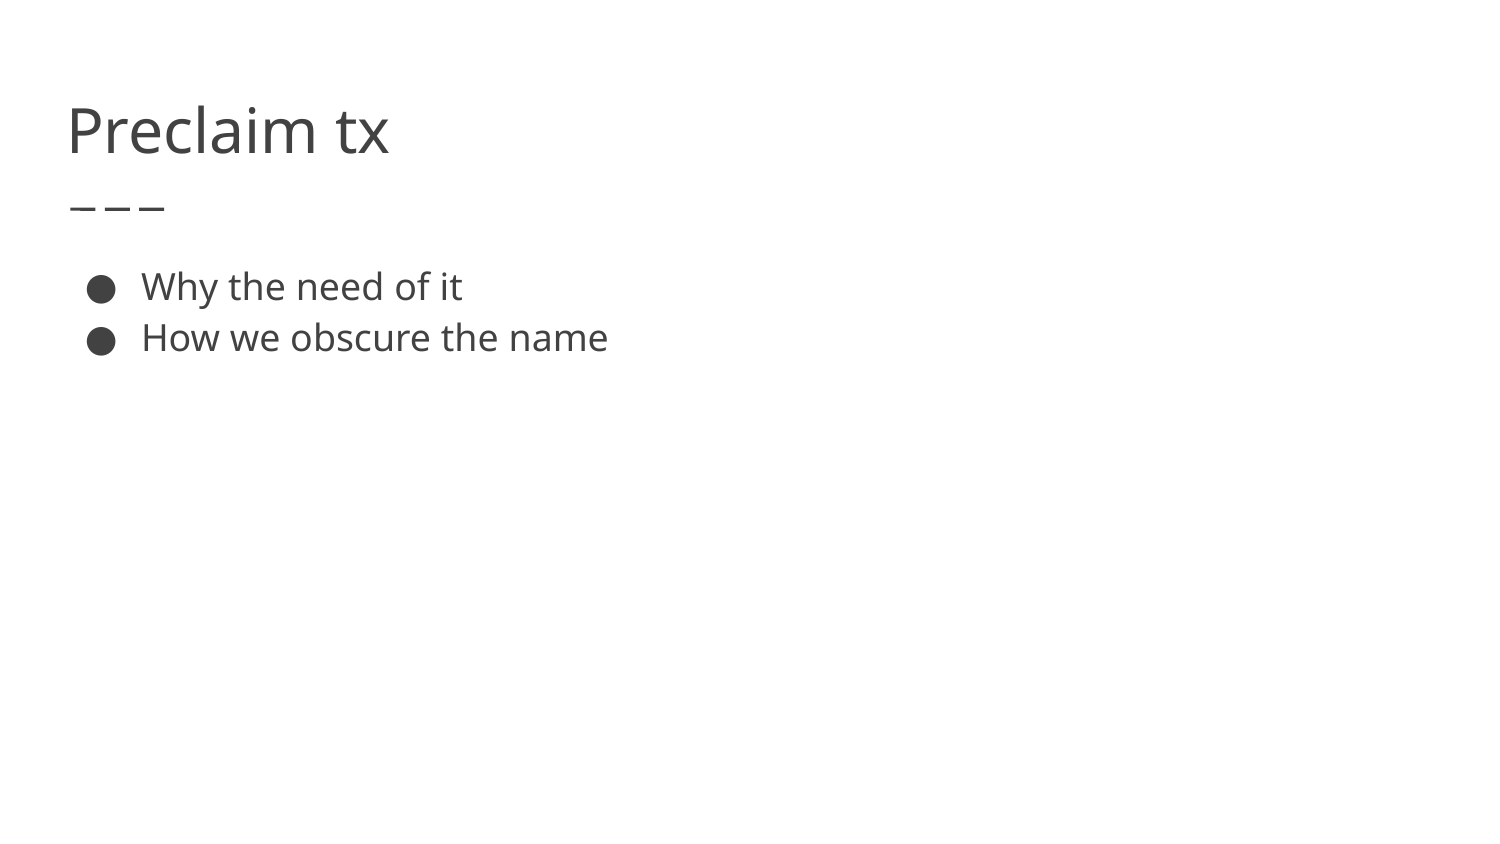

# Preclaim tx
Why the need of it
How we obscure the name